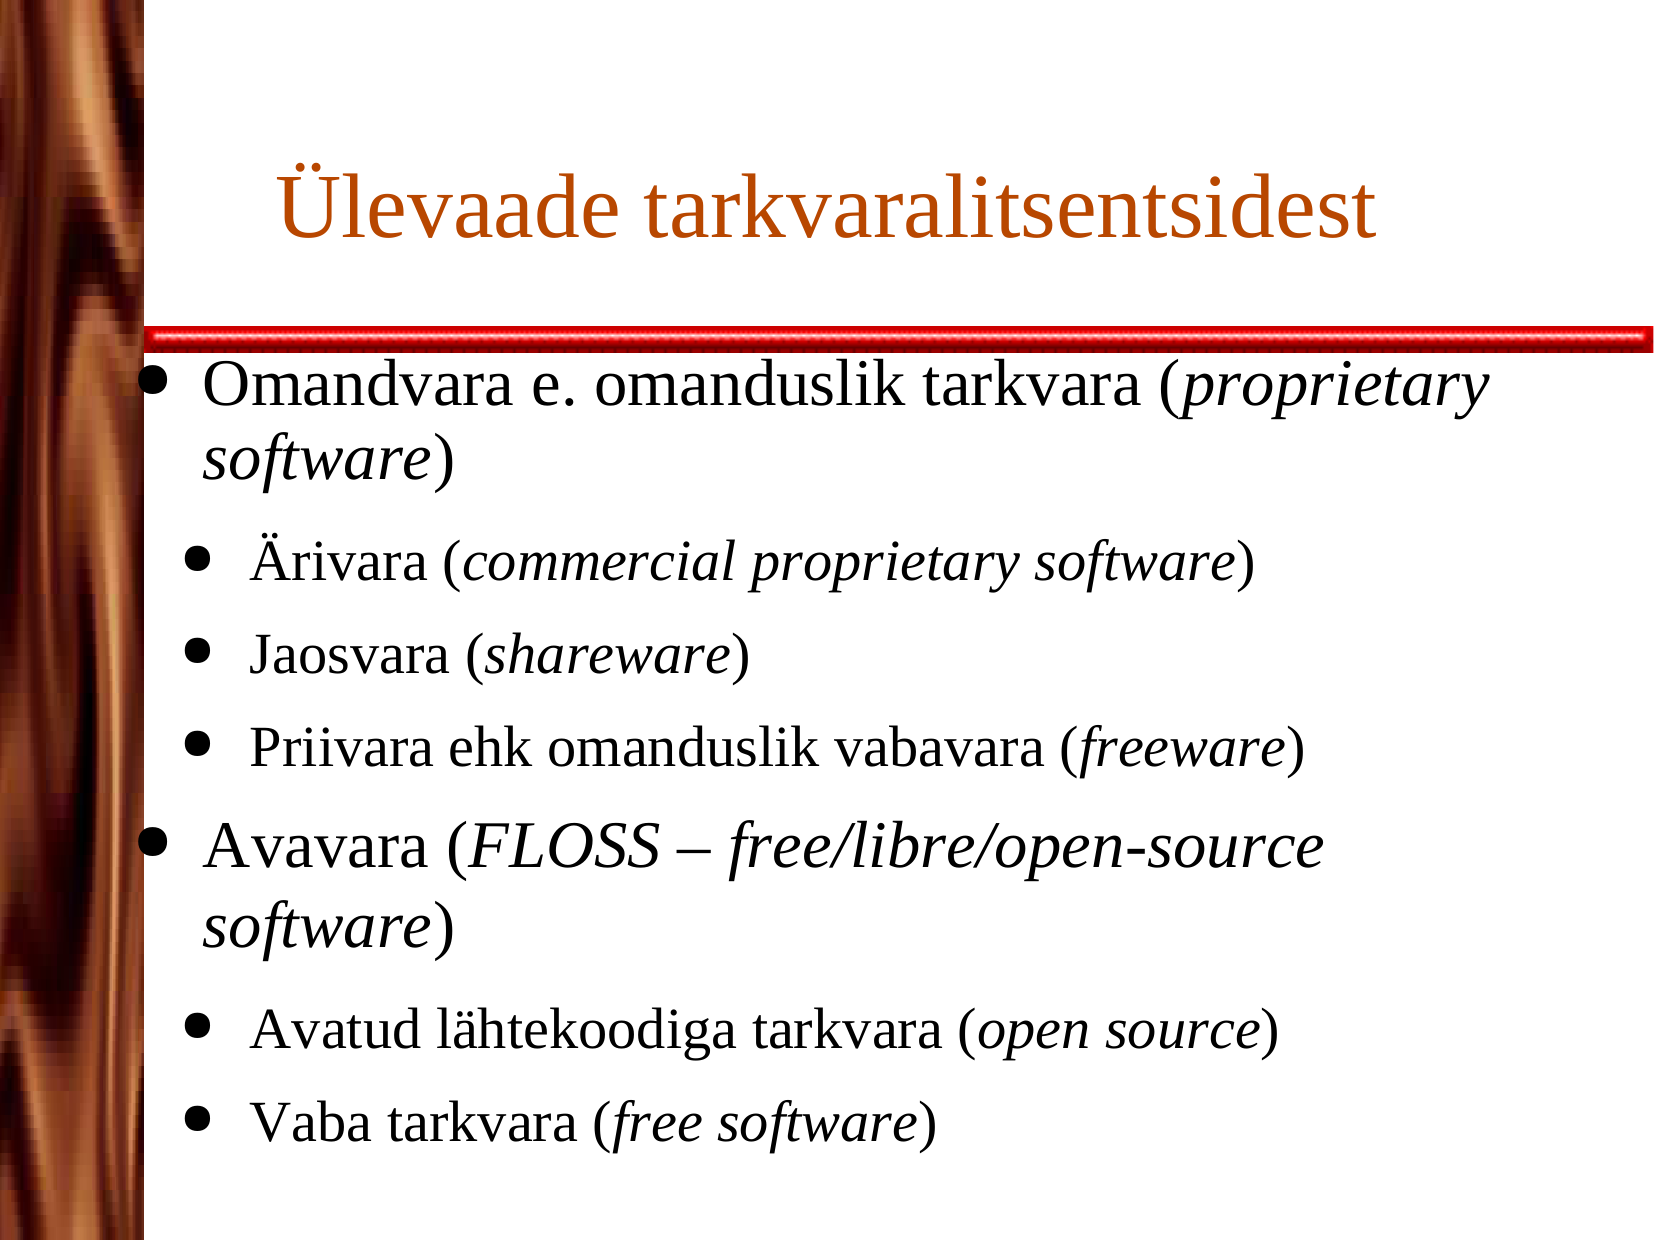

# Ülevaade tarkvaralitsentsidest
Omandvara e. omanduslik tarkvara (proprietary software)
Ärivara (commercial proprietary software)
Jaosvara (shareware)
Priivara ehk omanduslik vabavara (freeware)
Avavara (FLOSS – free/libre/open-source software)
Avatud lähtekoodiga tarkvara (open source)
Vaba tarkvara (free software)